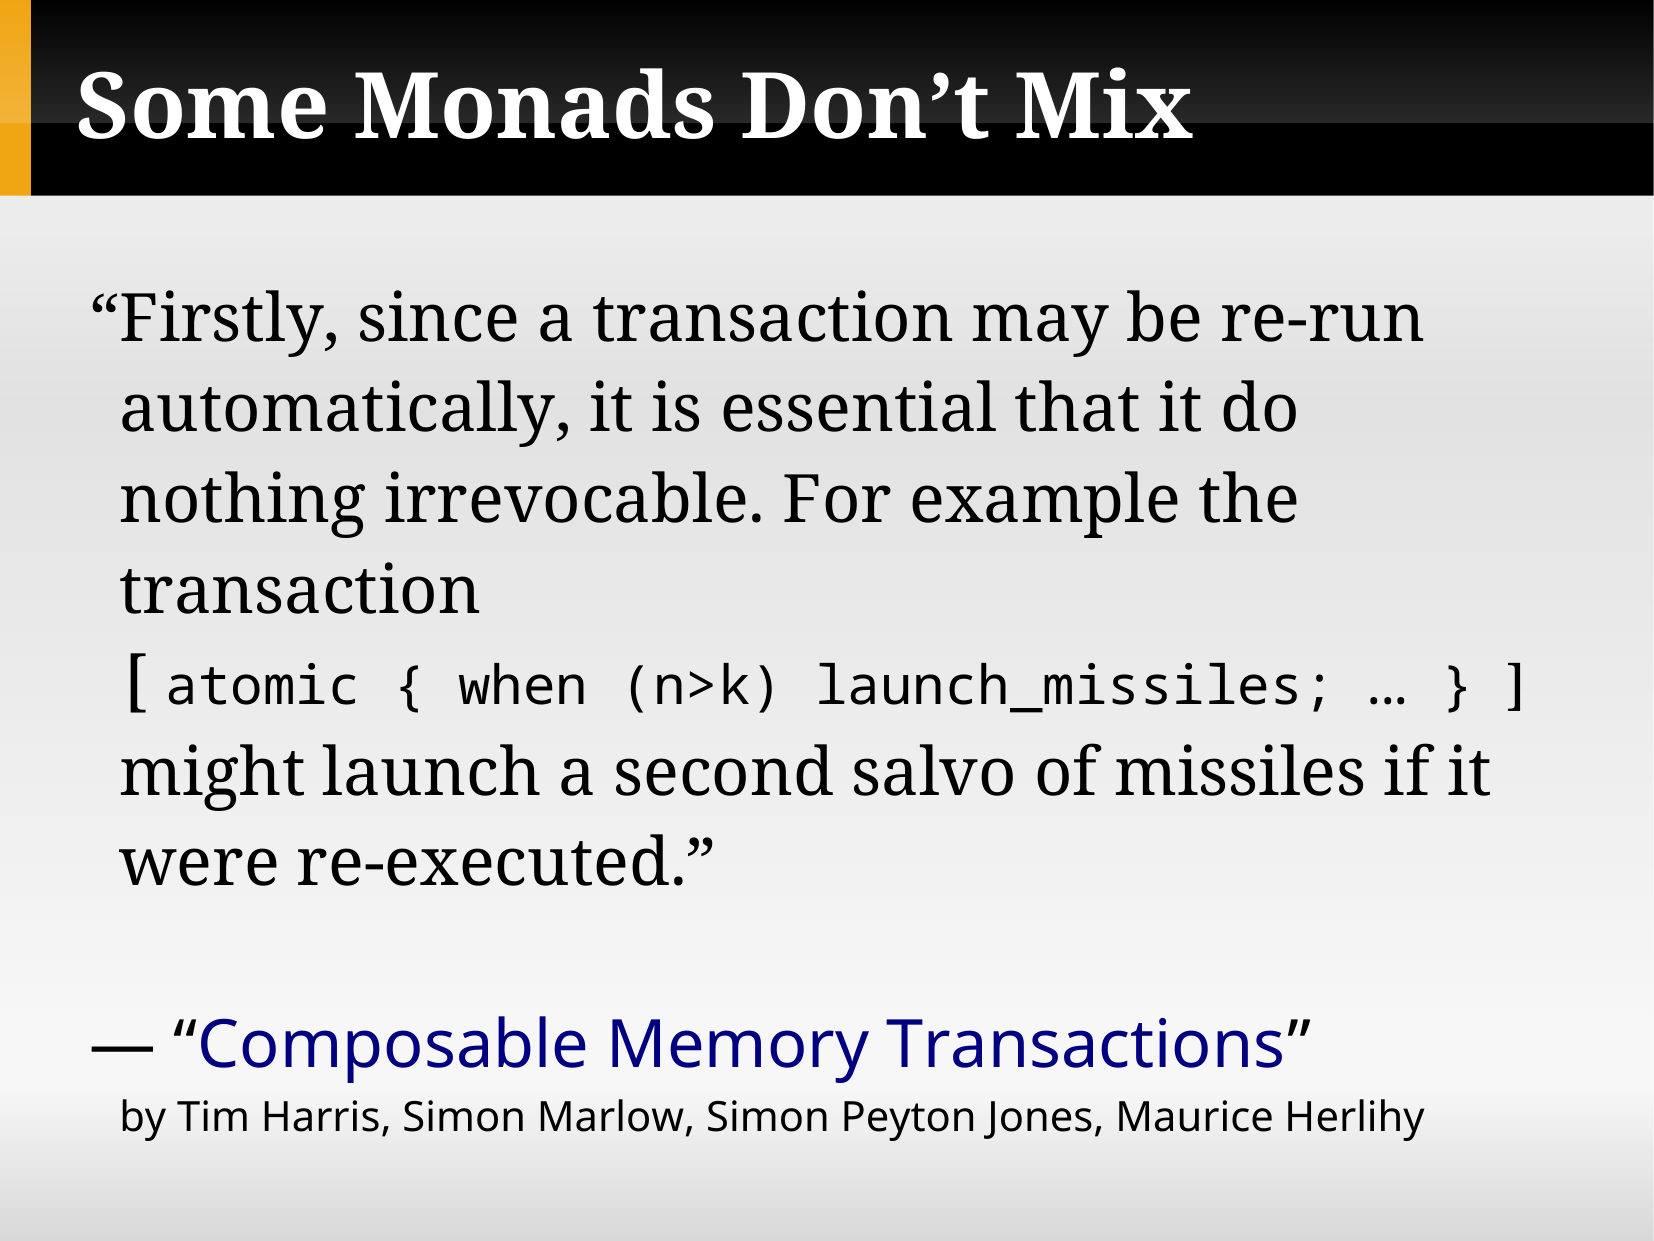

# Some Monads Don’t Mix
“Firstly, since a transaction may be re-run automatically, it is essential that it do nothing irrevocable. For example the transaction
 [ atomic { when (n>k) launch_missiles; ... } ]
might launch a second salvo of missiles if it were re-executed.”
— “Composable Memory Transactions”
by Tim Harris, Simon Marlow, Simon Peyton Jones, Maurice Herlihy